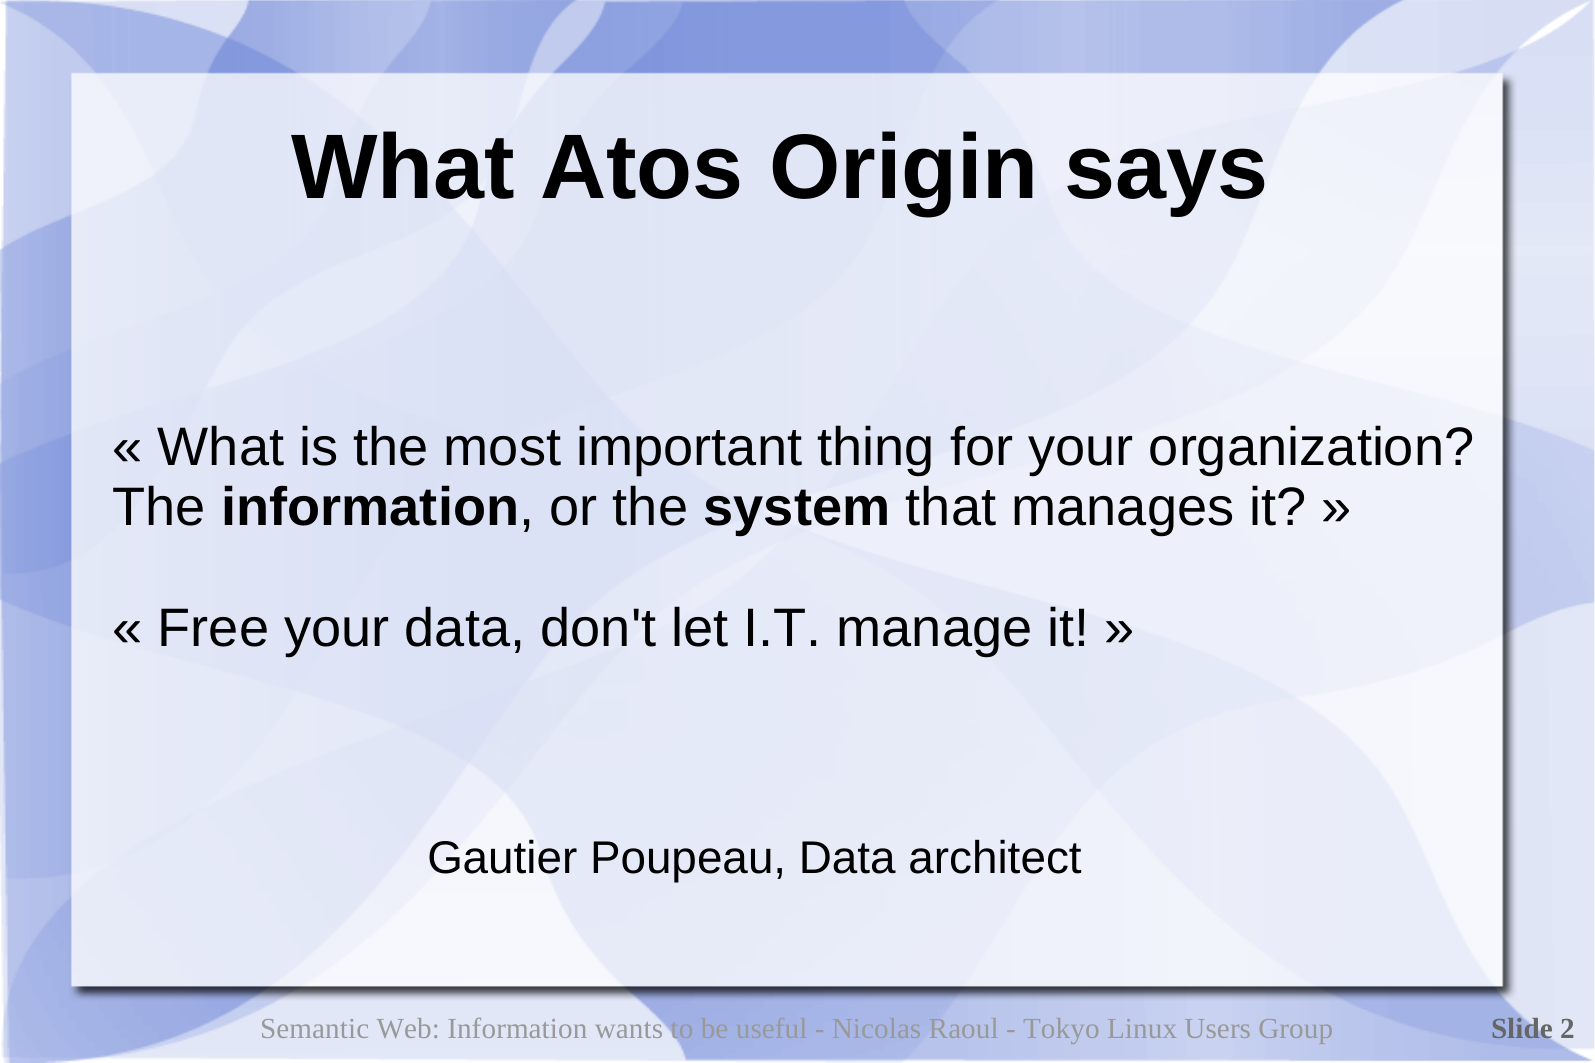

# What Atos Origin says
« What is the most important thing for your organization?
The information, or the system that manages it? »
« Free your data, don't let I.T. manage it! »
Gautier Poupeau, Data architect
Semantic Web: Information wants to be useful - Nicolas Raoul - Tokyo Linux Users Group
2